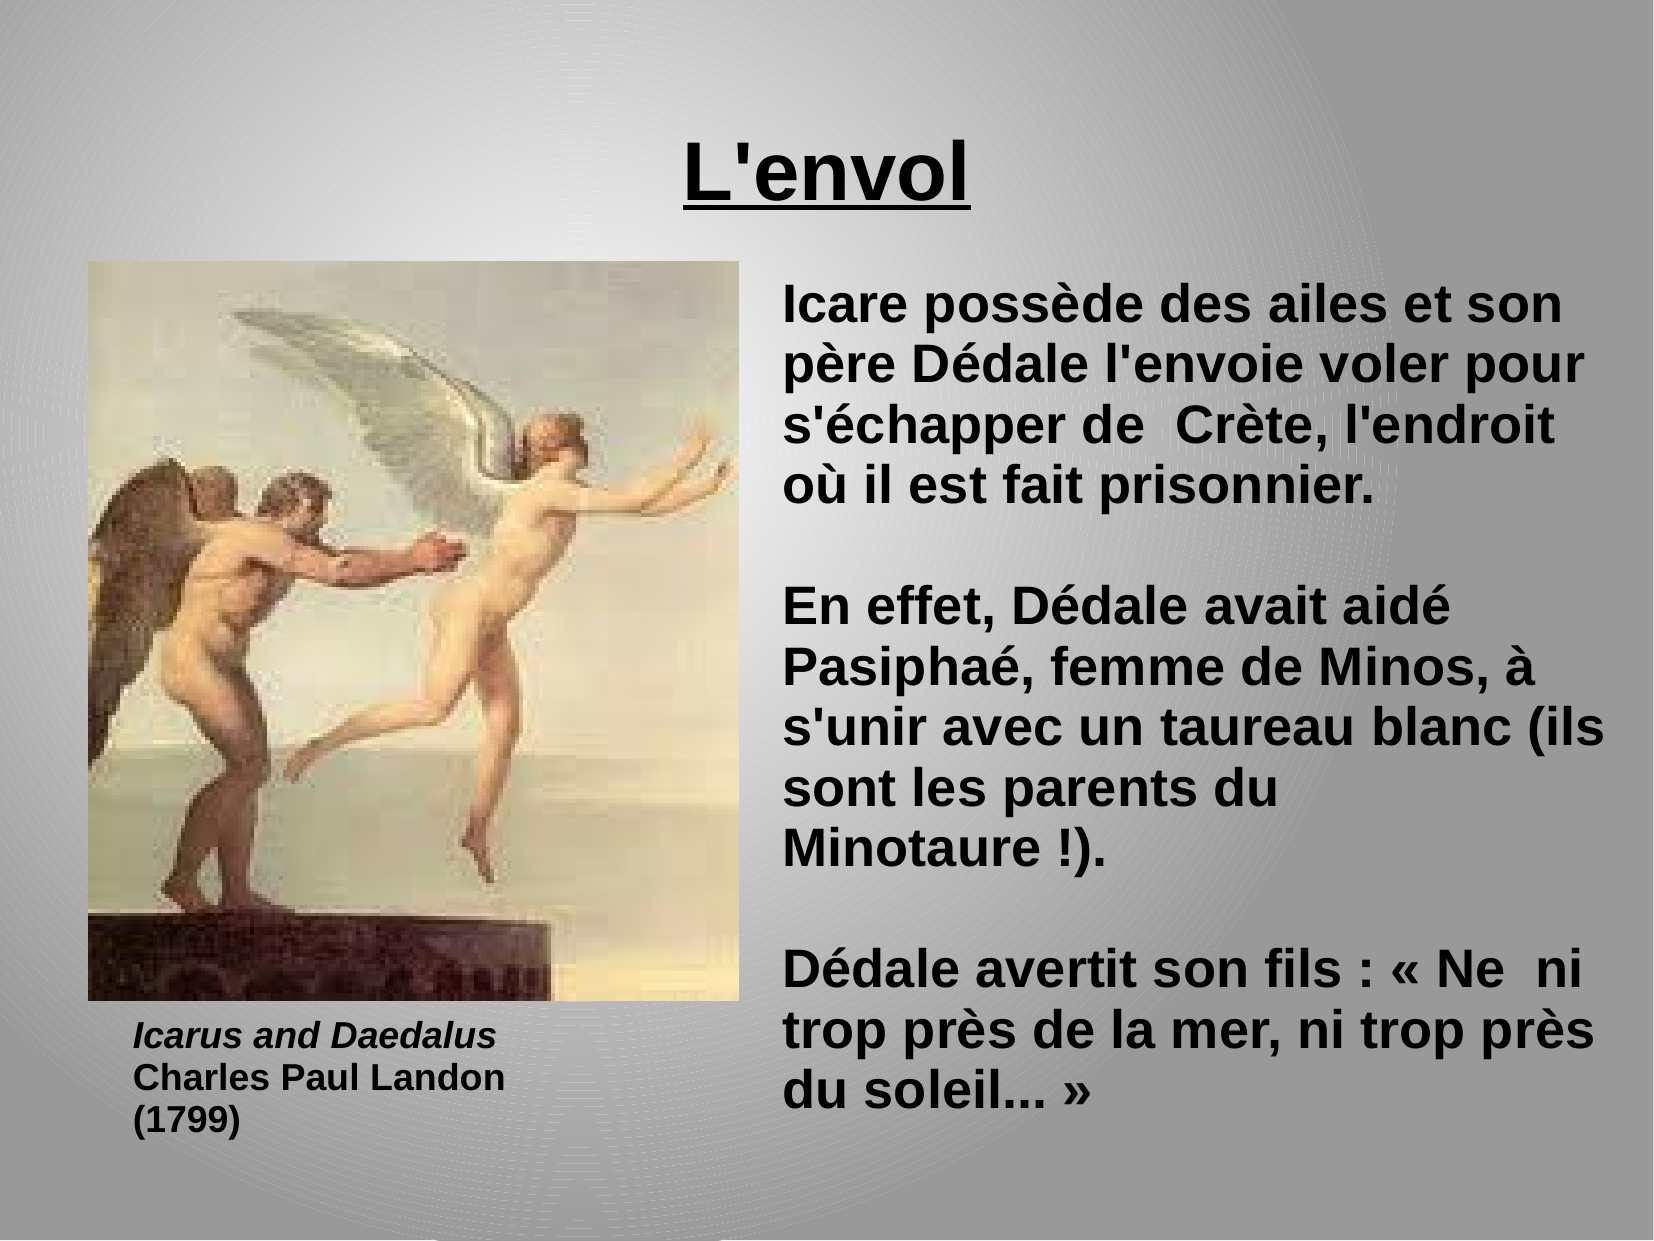

L'envol
Icare possède des ailes et son père Dédale l'envoie voler pour s'échapper de Crète, l'endroit où il est fait prisonnier.
En effet, Dédale avait aidé Pasiphaé, femme de Minos, à s'unir avec un taureau blanc (ils sont les parents du Minotaure !).
Dédale avertit son fils : « Ne ni trop près de la mer, ni trop près du soleil... »
Icarus and Daedalus
Charles Paul Landon (1799)